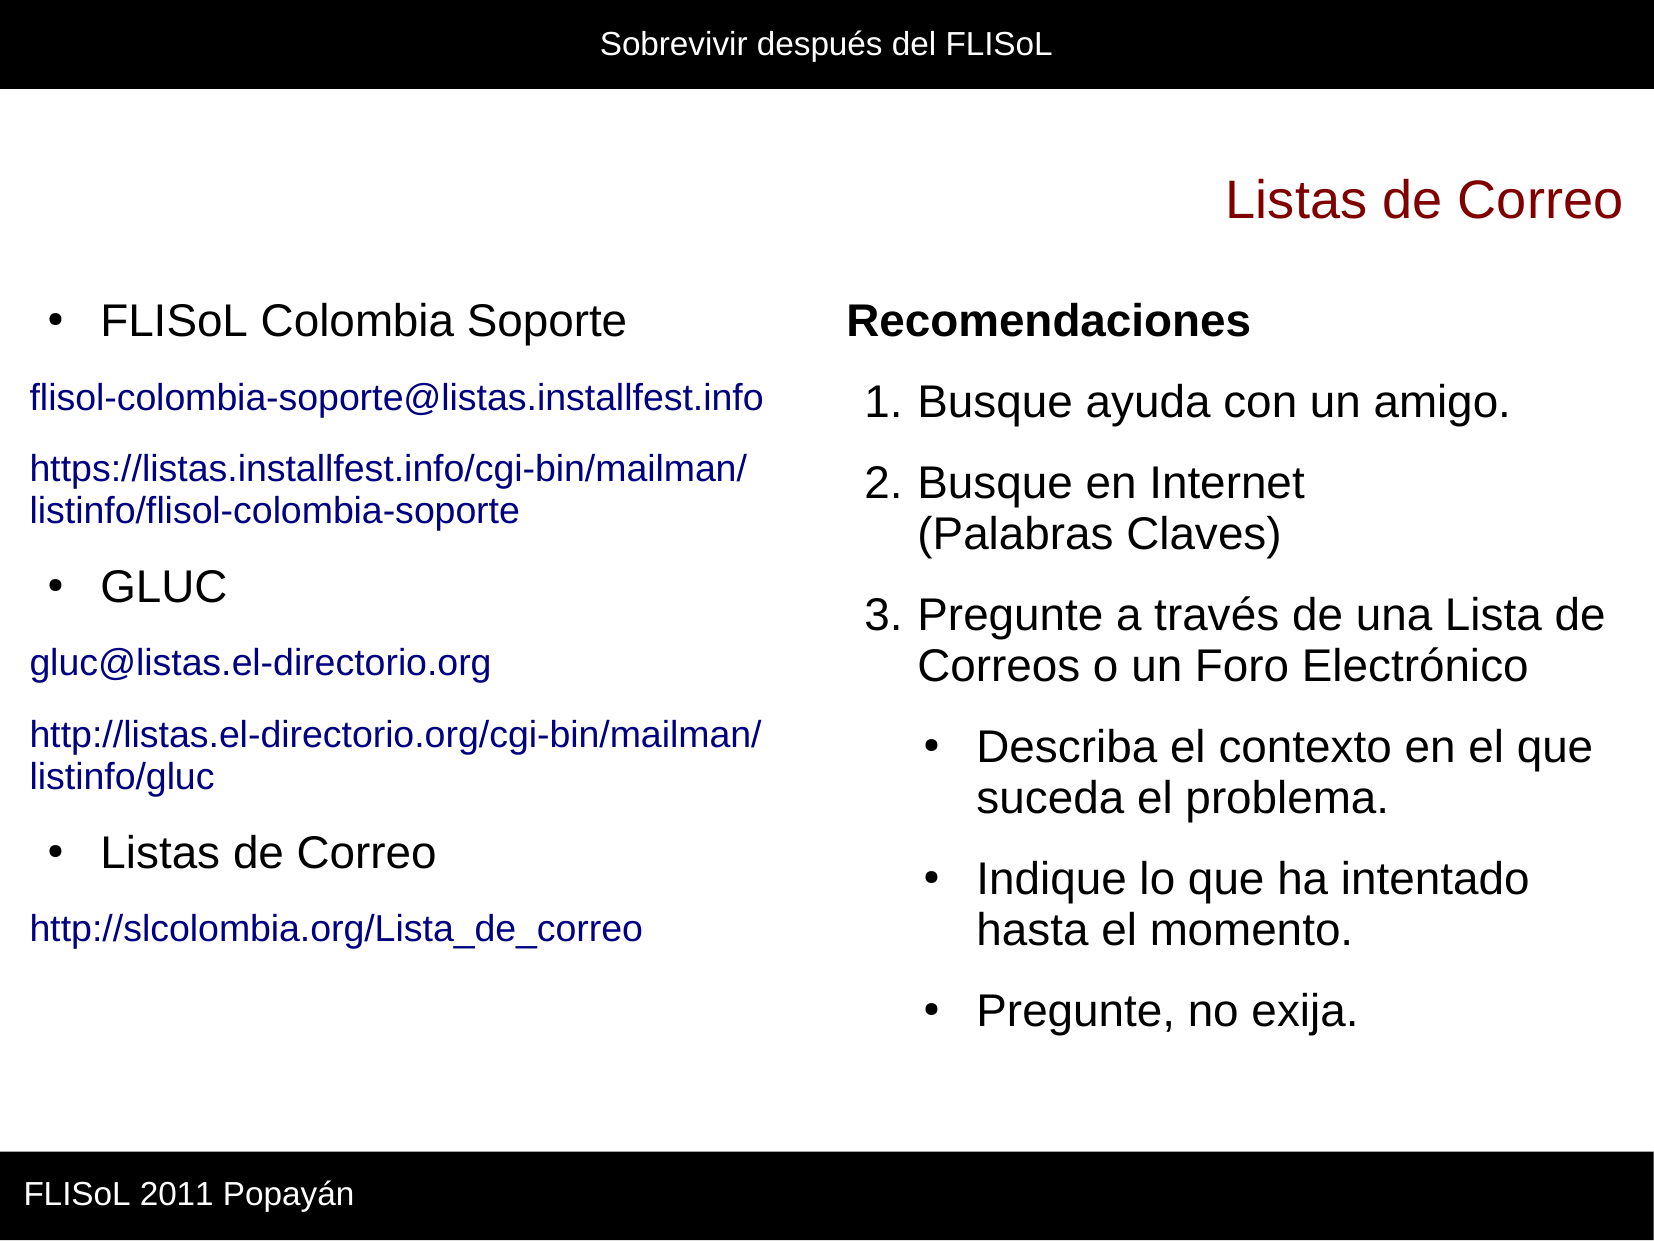

# Listas de Correo
FLISoL Colombia Soporte
flisol-colombia-soporte@listas.installfest.info
https://listas.installfest.info/cgi-bin/mailman/listinfo/flisol-colombia-soporte
GLUC
gluc@listas.el-directorio.org
http://listas.el-directorio.org/cgi-bin/mailman/listinfo/gluc
Listas de Correo
http://slcolombia.org/Lista_de_correo
Recomendaciones
Busque ayuda con un amigo.
Busque en Internet
(Palabras Claves)
Pregunte a través de una Lista de Correos o un Foro Electrónico
Describa el contexto en el que suceda el problema.
Indique lo que ha intentado hasta el momento.
Pregunte, no exija.